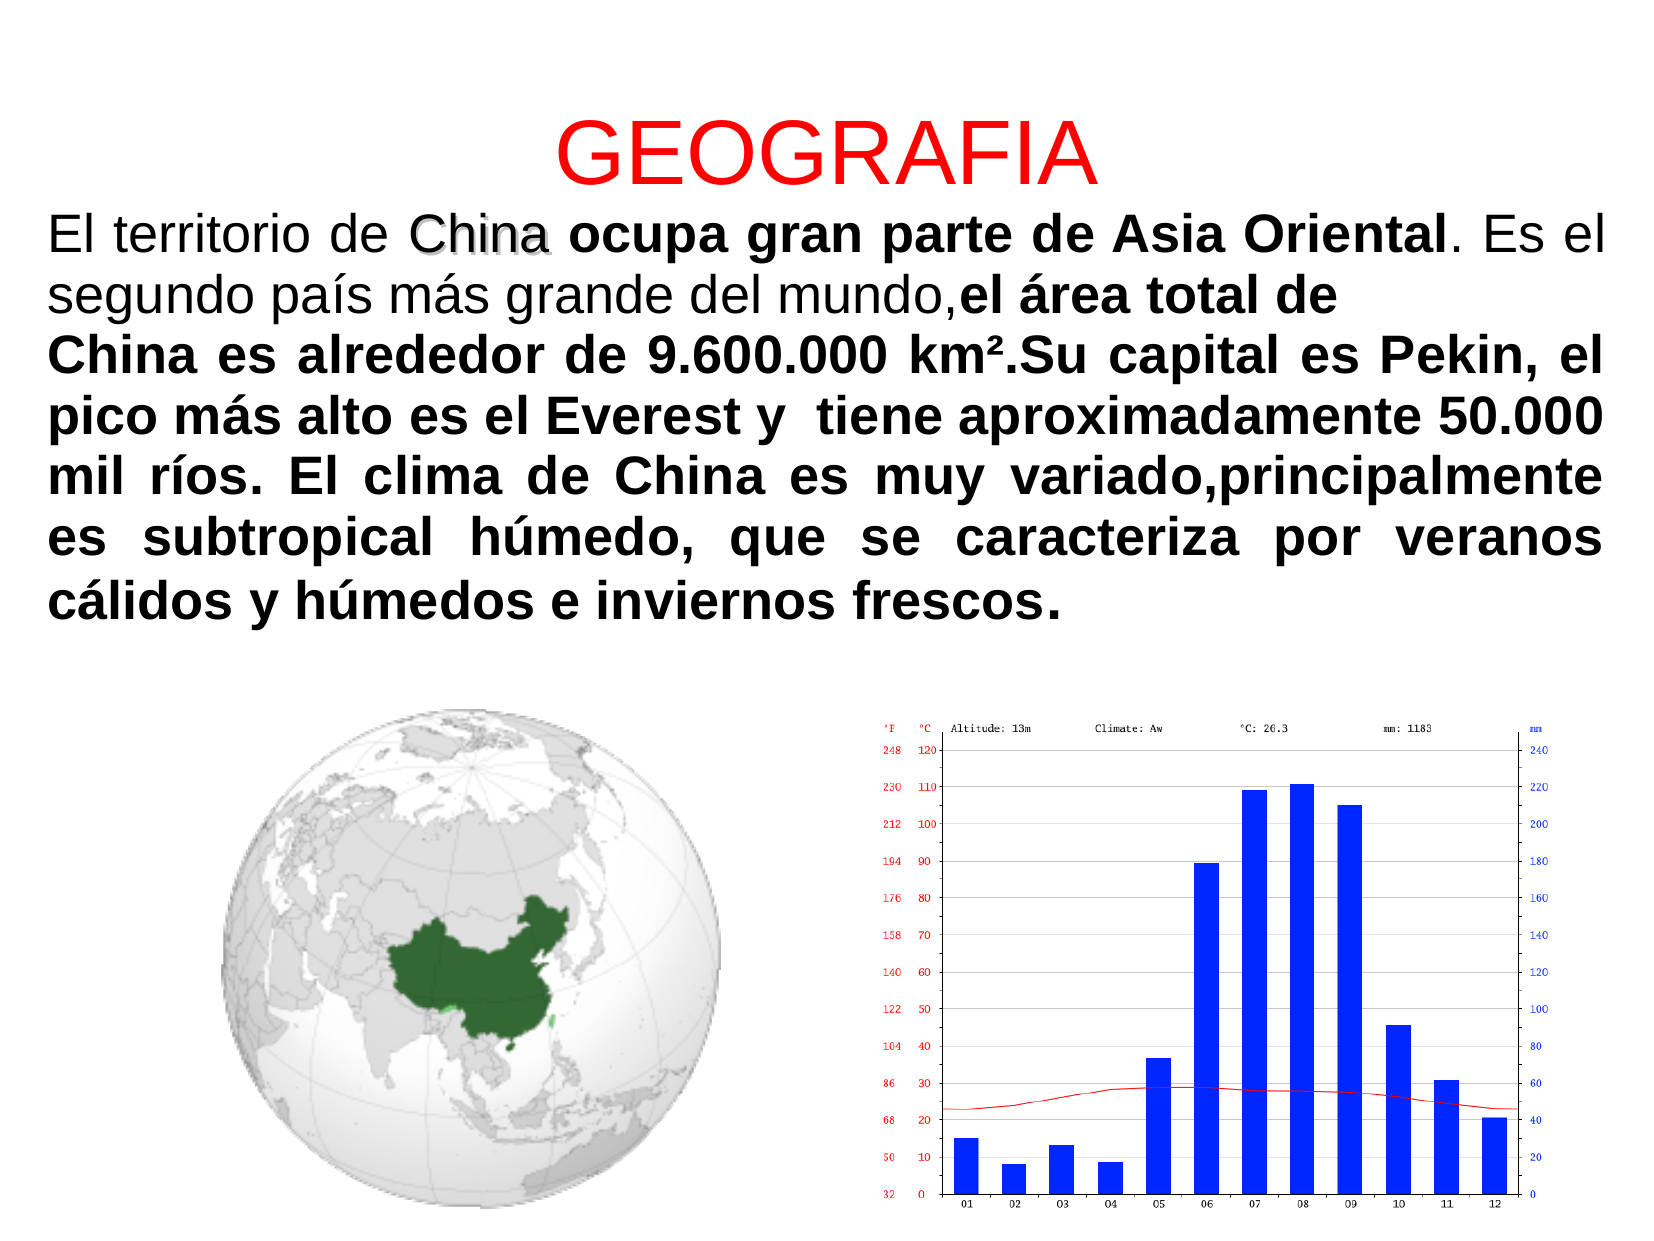

# GEOGRAFIA
El territorio de China ocupa gran parte de Asia Oriental. Es el segundo país más grande del mundo,el área total de
China es alrededor de 9.600.000 km².Su capital es Pekin, el pico más alto es el Everest y tiene aproximadamente 50.000 mil ríos. El clima de China es muy variado,principalmente es subtropical húmedo, que se caracteriza por veranos cálidos y húmedos e inviernos frescos.